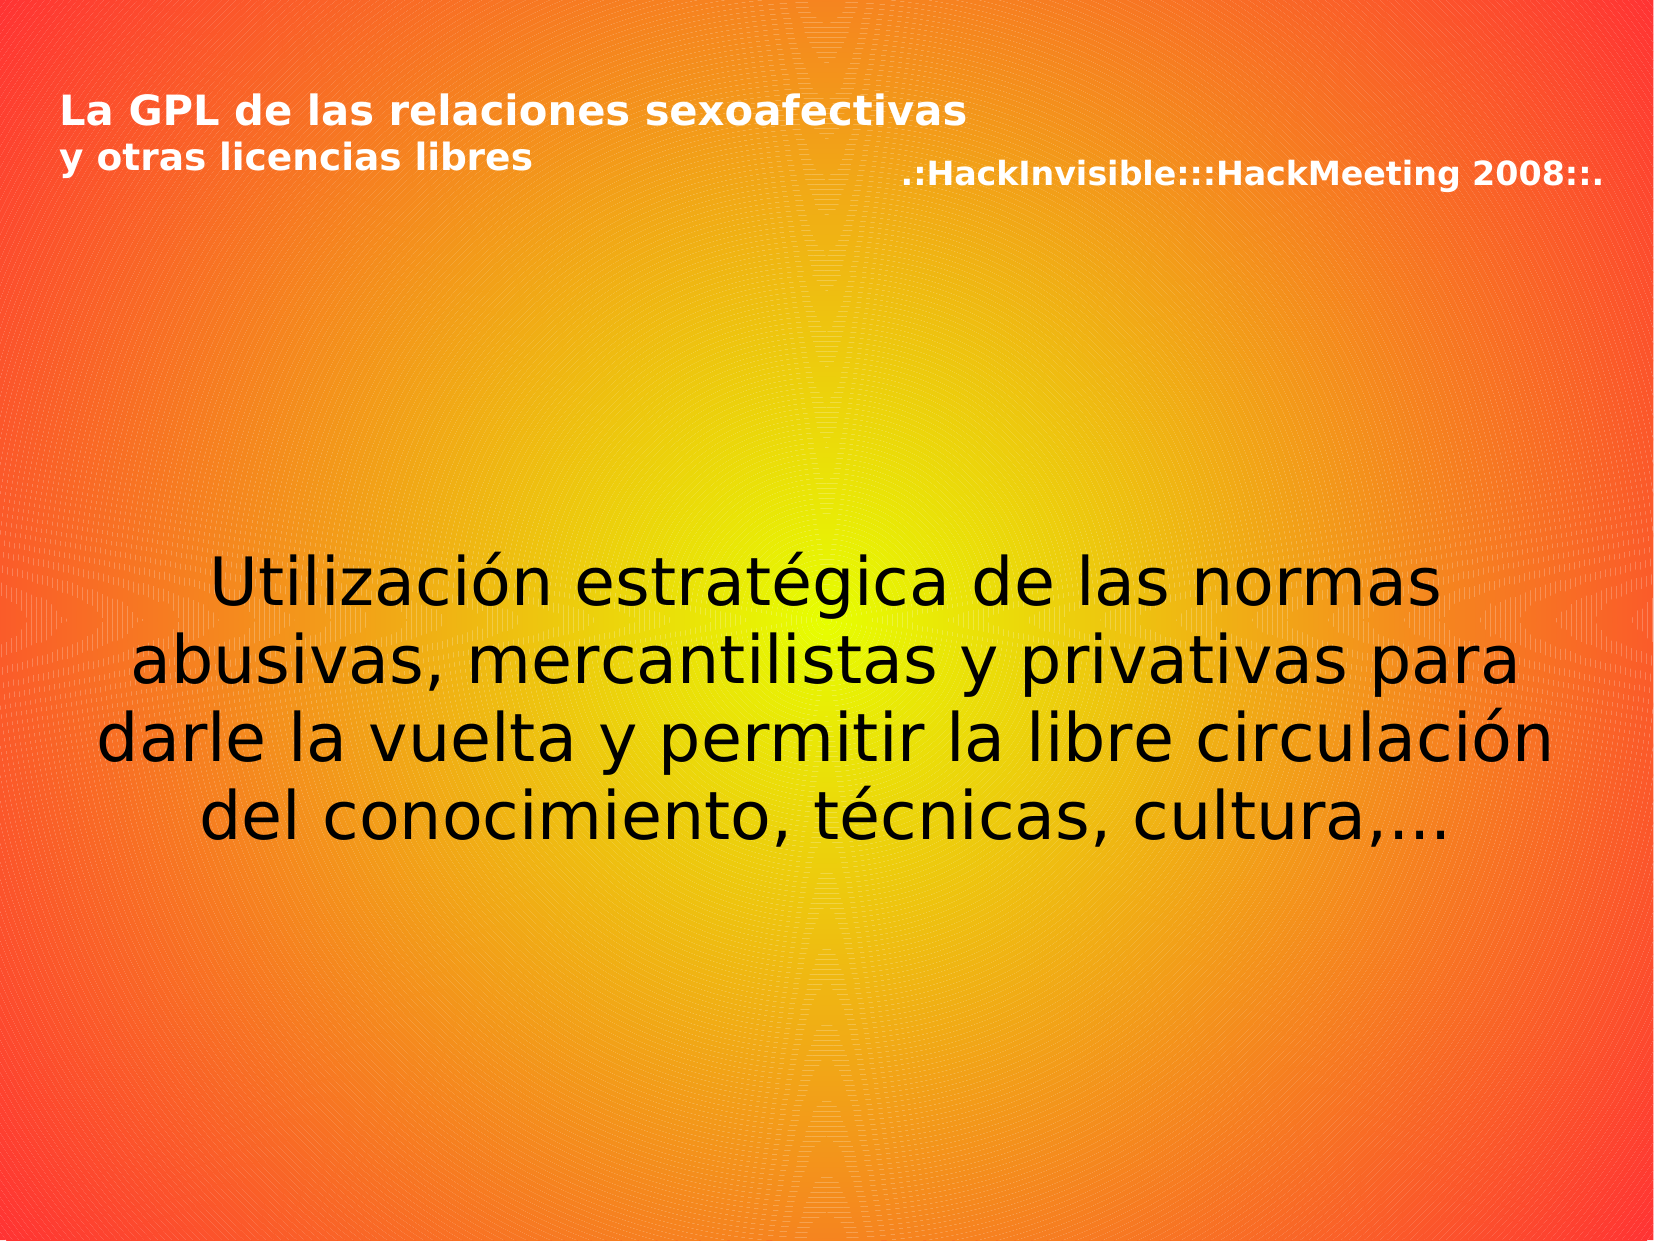

#
La GPL de las relaciones sexoafectivas
y otras licencias libres
.:HackInvisible:::HackMeeting 2008::.
Utilización estratégica de las normas abusivas, mercantilistas y privativas para darle la vuelta y permitir la libre circulación del conocimiento, técnicas, cultura,...